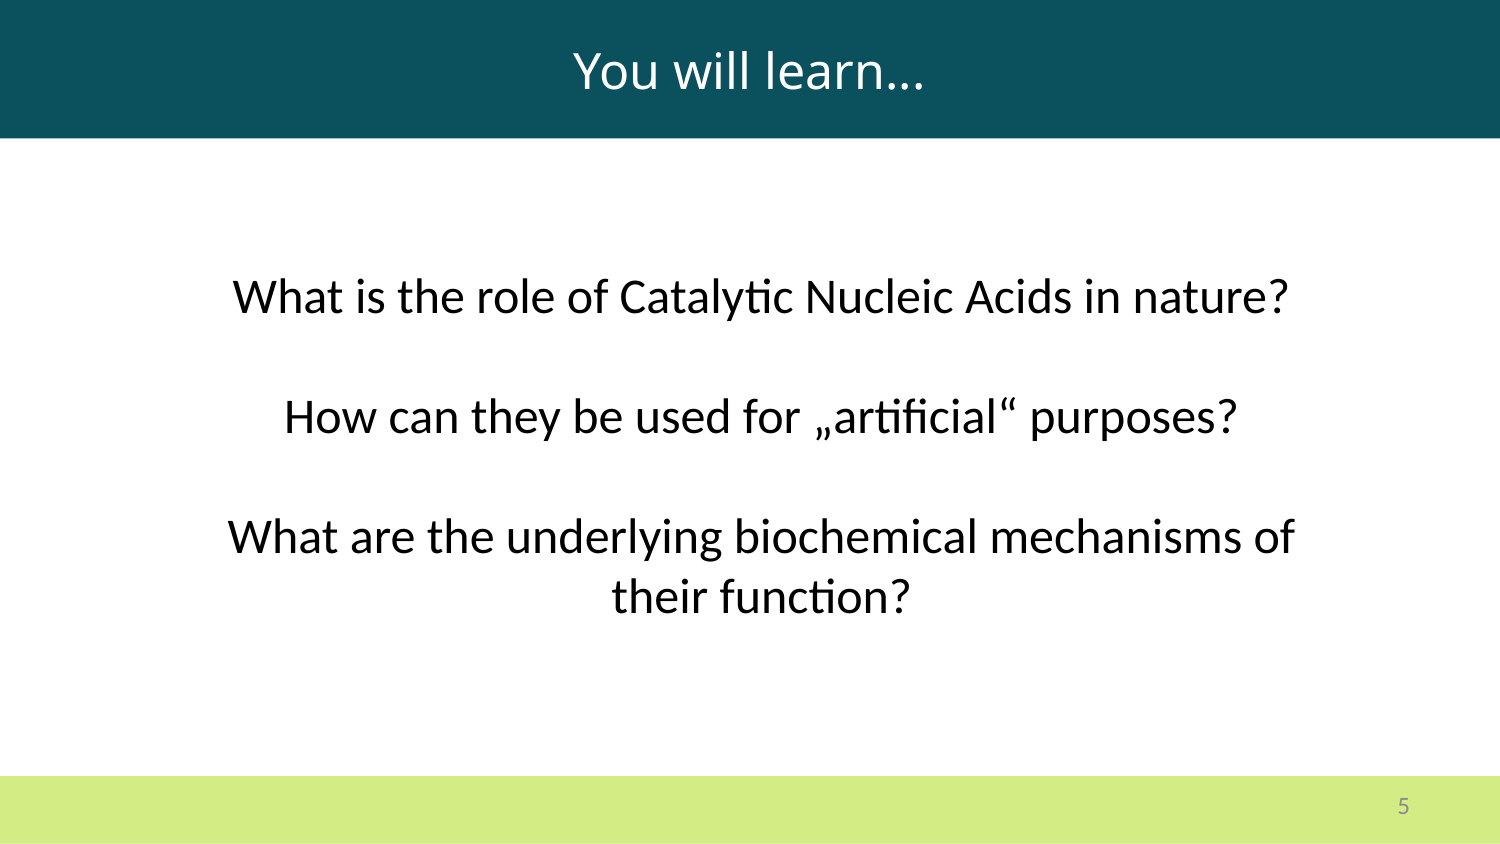

You will learn...
What is the role of Catalytic Nucleic Acids in nature?
How can they be used for „artificial“ purposes?
What are the underlying biochemical mechanisms of their function?